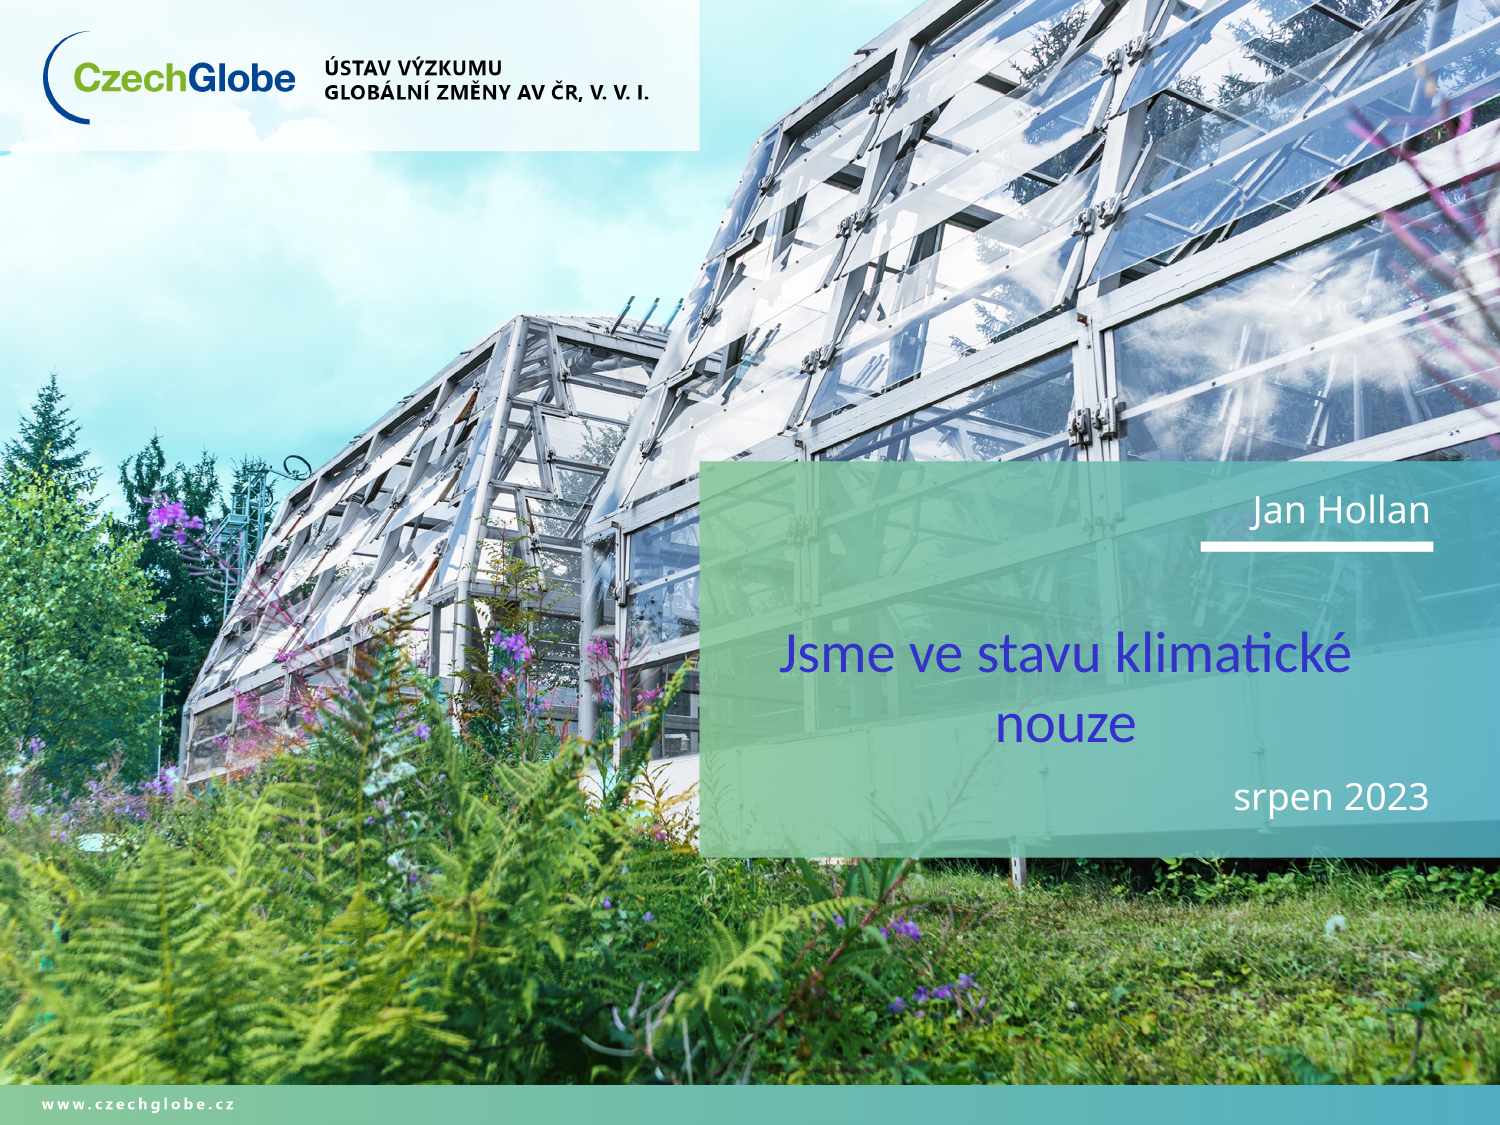

Jan Hollan
Jsme ve stavu klimatické nouze
srpen 2023